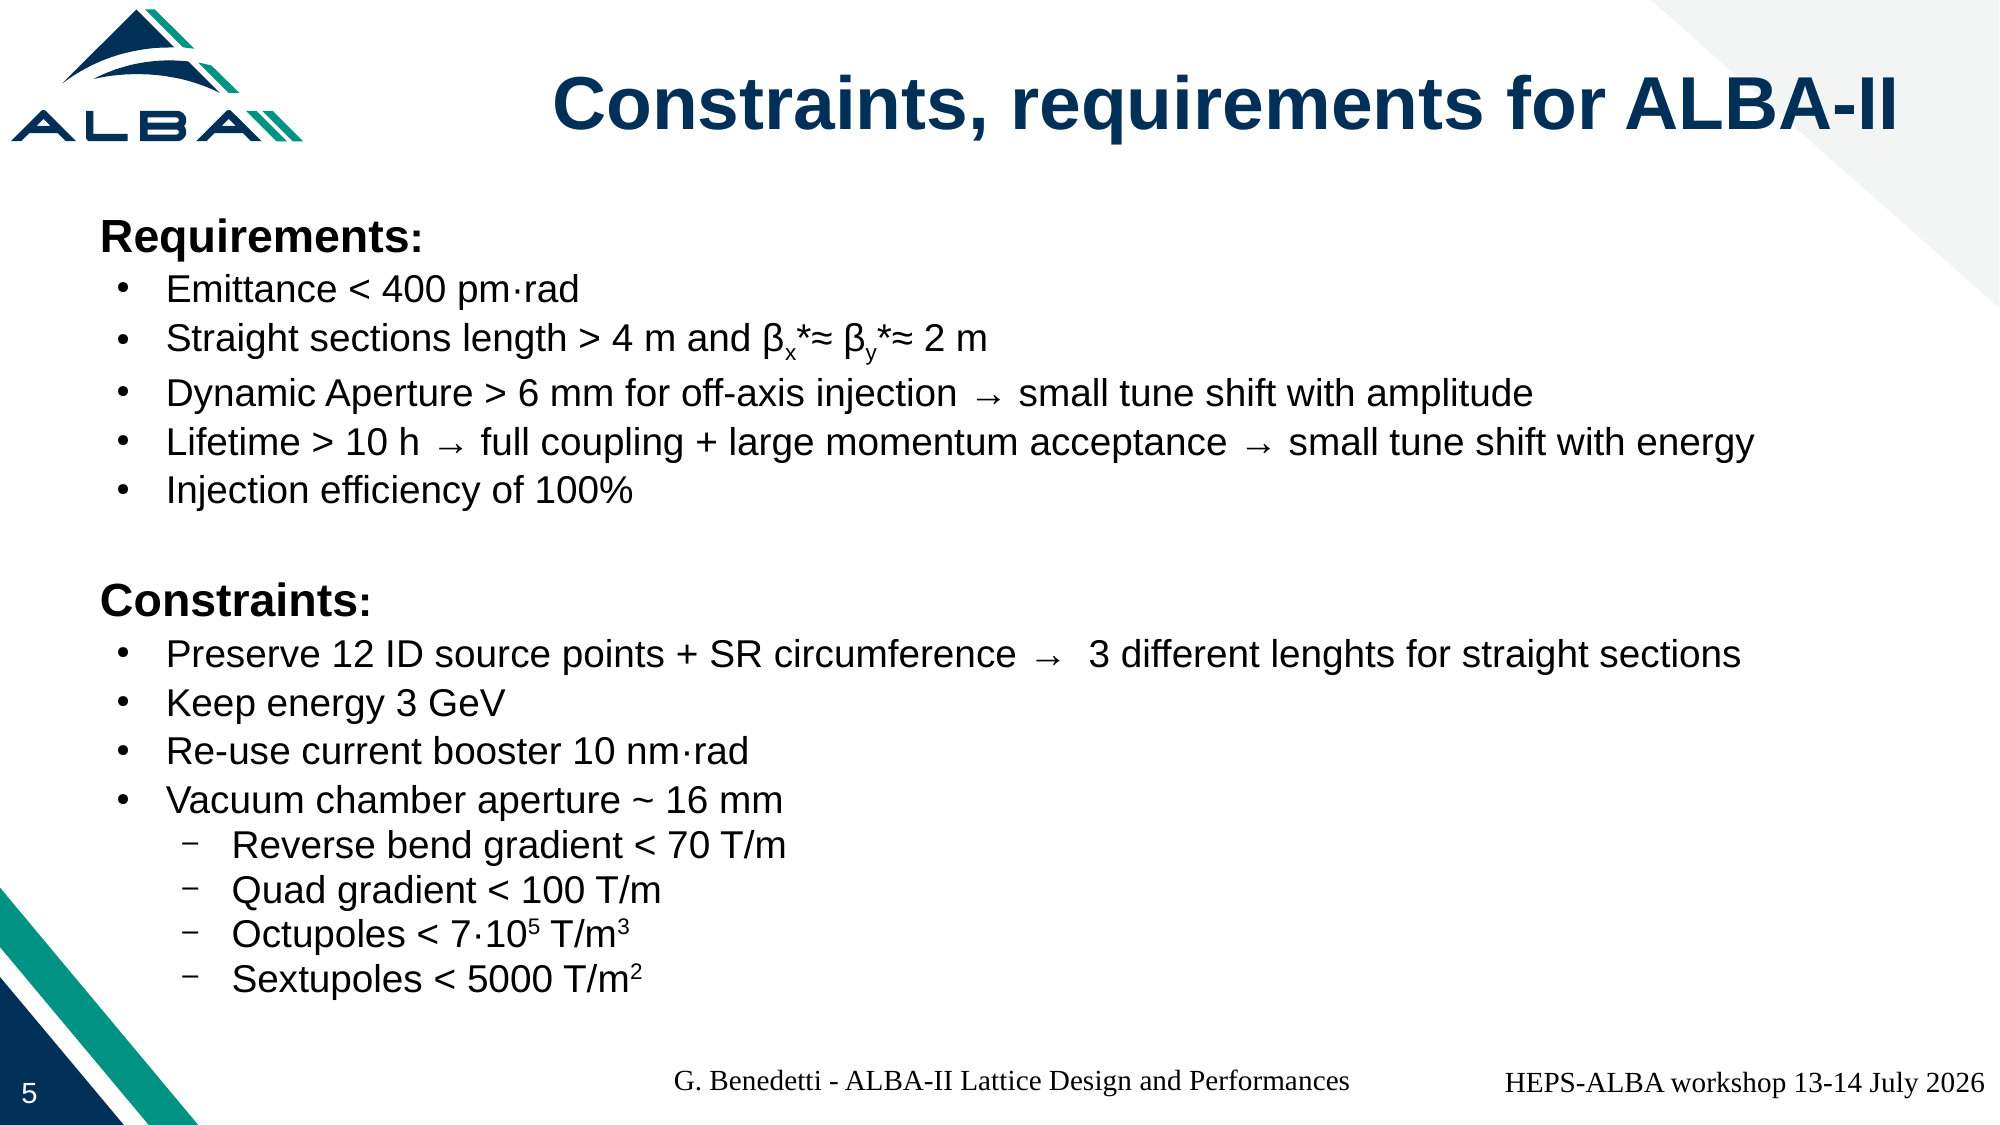

# Constraints, requirements for ALBA-II
Requirements:
Emittance < 400 pm·rad
Straight sections length > 4 m and βx*≈ βy*≈ 2 m
Dynamic Aperture > 6 mm for off-axis injection → small tune shift with amplitude
Lifetime > 10 h → full coupling + large momentum acceptance → small tune shift with energy
Injection efficiency of 100%
Constraints:
Preserve 12 ID source points + SR circumference → 3 different lenghts for straight sections
Keep energy 3 GeV
Re-use current booster 10 nm·rad
Vacuum chamber aperture ~ 16 mm
Reverse bend gradient < 70 T/m
Quad gradient < 100 T/m
Octupoles < 7·105 T/m3
Sextupoles < 5000 T/m2
G. Benedetti - ALBA-II Lattice Design and Performances
HEPS-ALBA workshop 13-14 July 2026